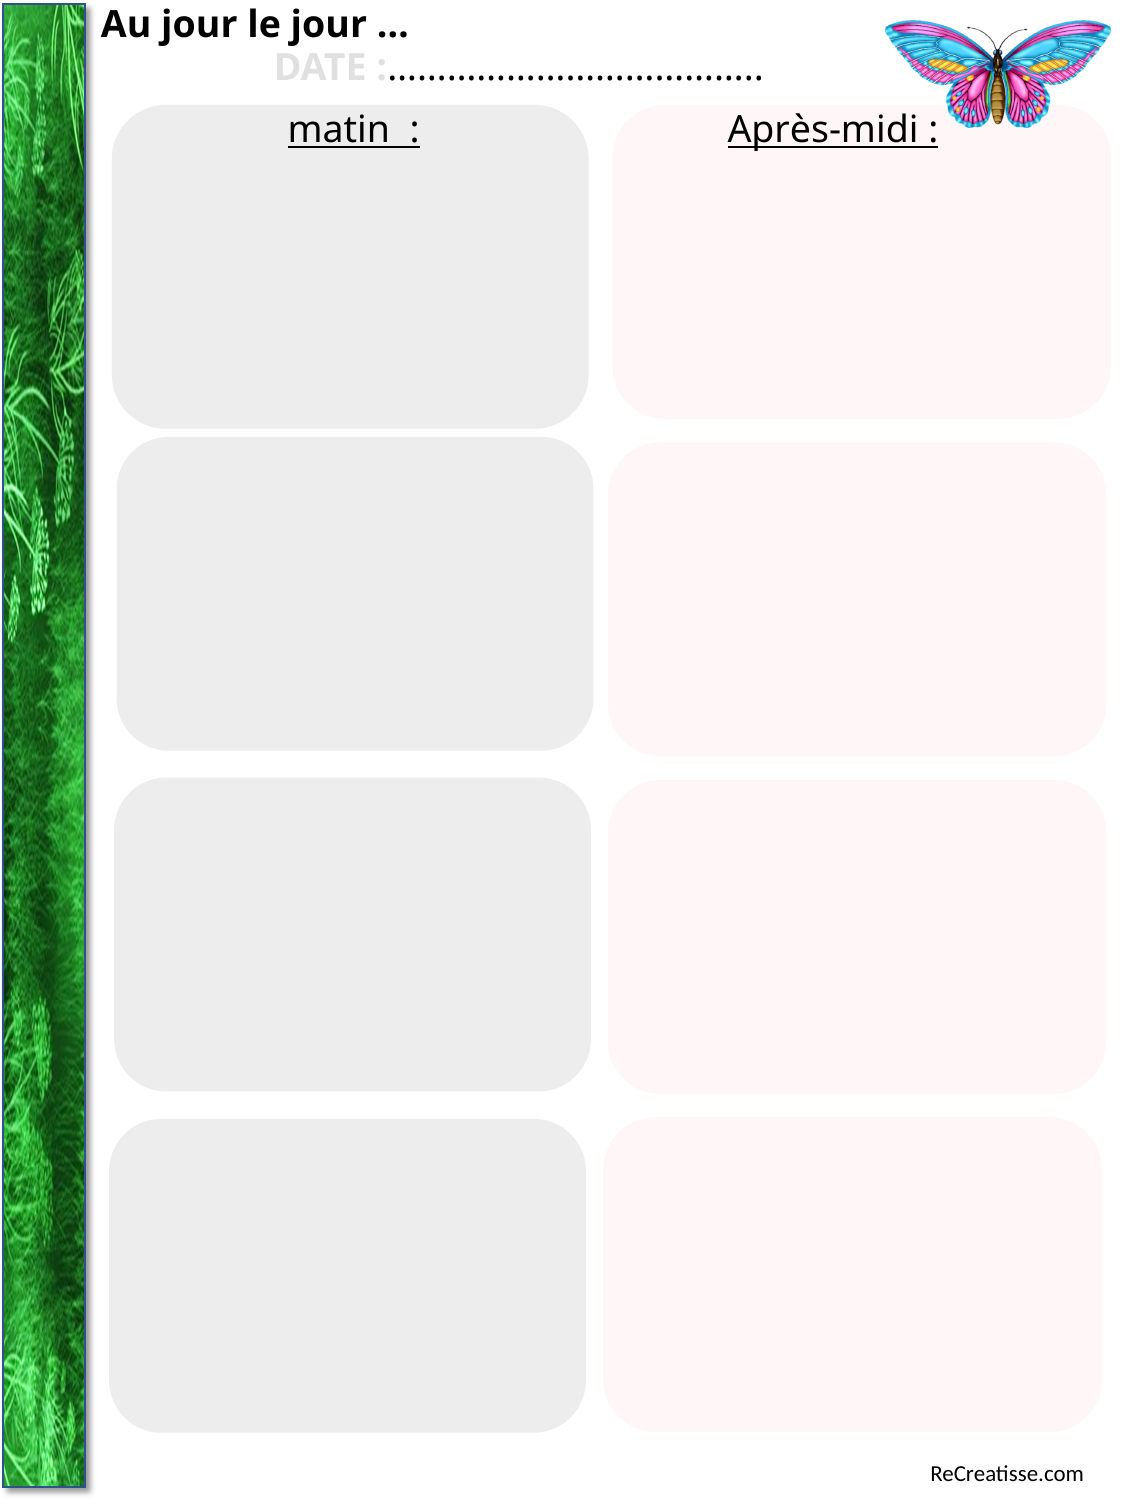

Au jour le jour …
DATE :………………………………..
matin :
Après-midi :
ReCreatisse.com